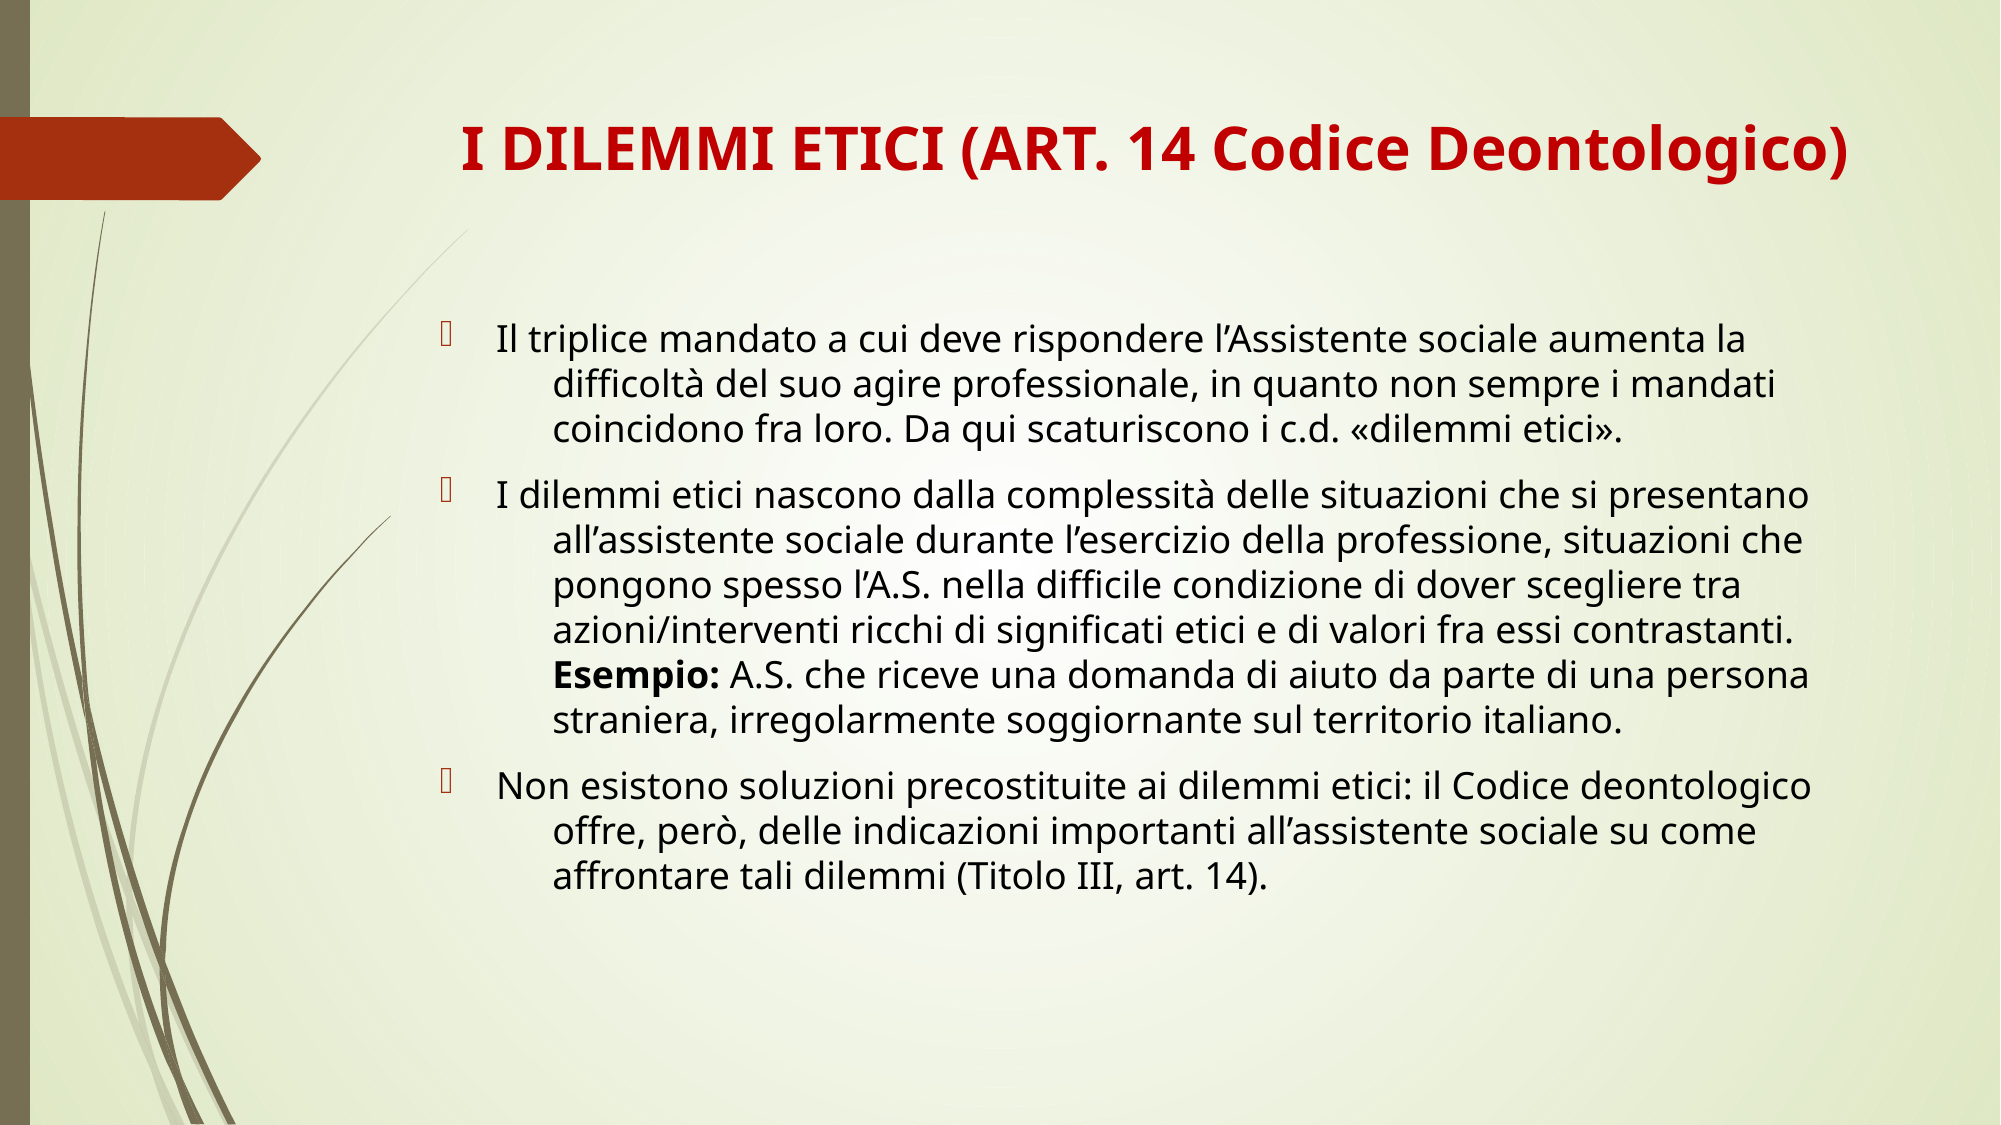

# I DILEMMI ETICI (ART. 14 Codice Deontologico)
Il triplice mandato a cui deve rispondere l’Assistente sociale aumenta la difficoltà del suo agire professionale, in quanto non sempre i mandati coincidono fra loro. Da qui scaturiscono i c.d. «dilemmi etici».
I dilemmi etici nascono dalla complessità delle situazioni che si presentano all’assistente sociale durante l’esercizio della professione, situazioni che pongono spesso l’A.S. nella difficile condizione di dover scegliere tra azioni/interventi ricchi di significati etici e di valori fra essi contrastanti. Esempio: A.S. che riceve una domanda di aiuto da parte di una persona straniera, irregolarmente soggiornante sul territorio italiano.
Non esistono soluzioni precostituite ai dilemmi etici: il Codice deontologico offre, però, delle indicazioni importanti all’assistente sociale su come affrontare tali dilemmi (Titolo III, art. 14).